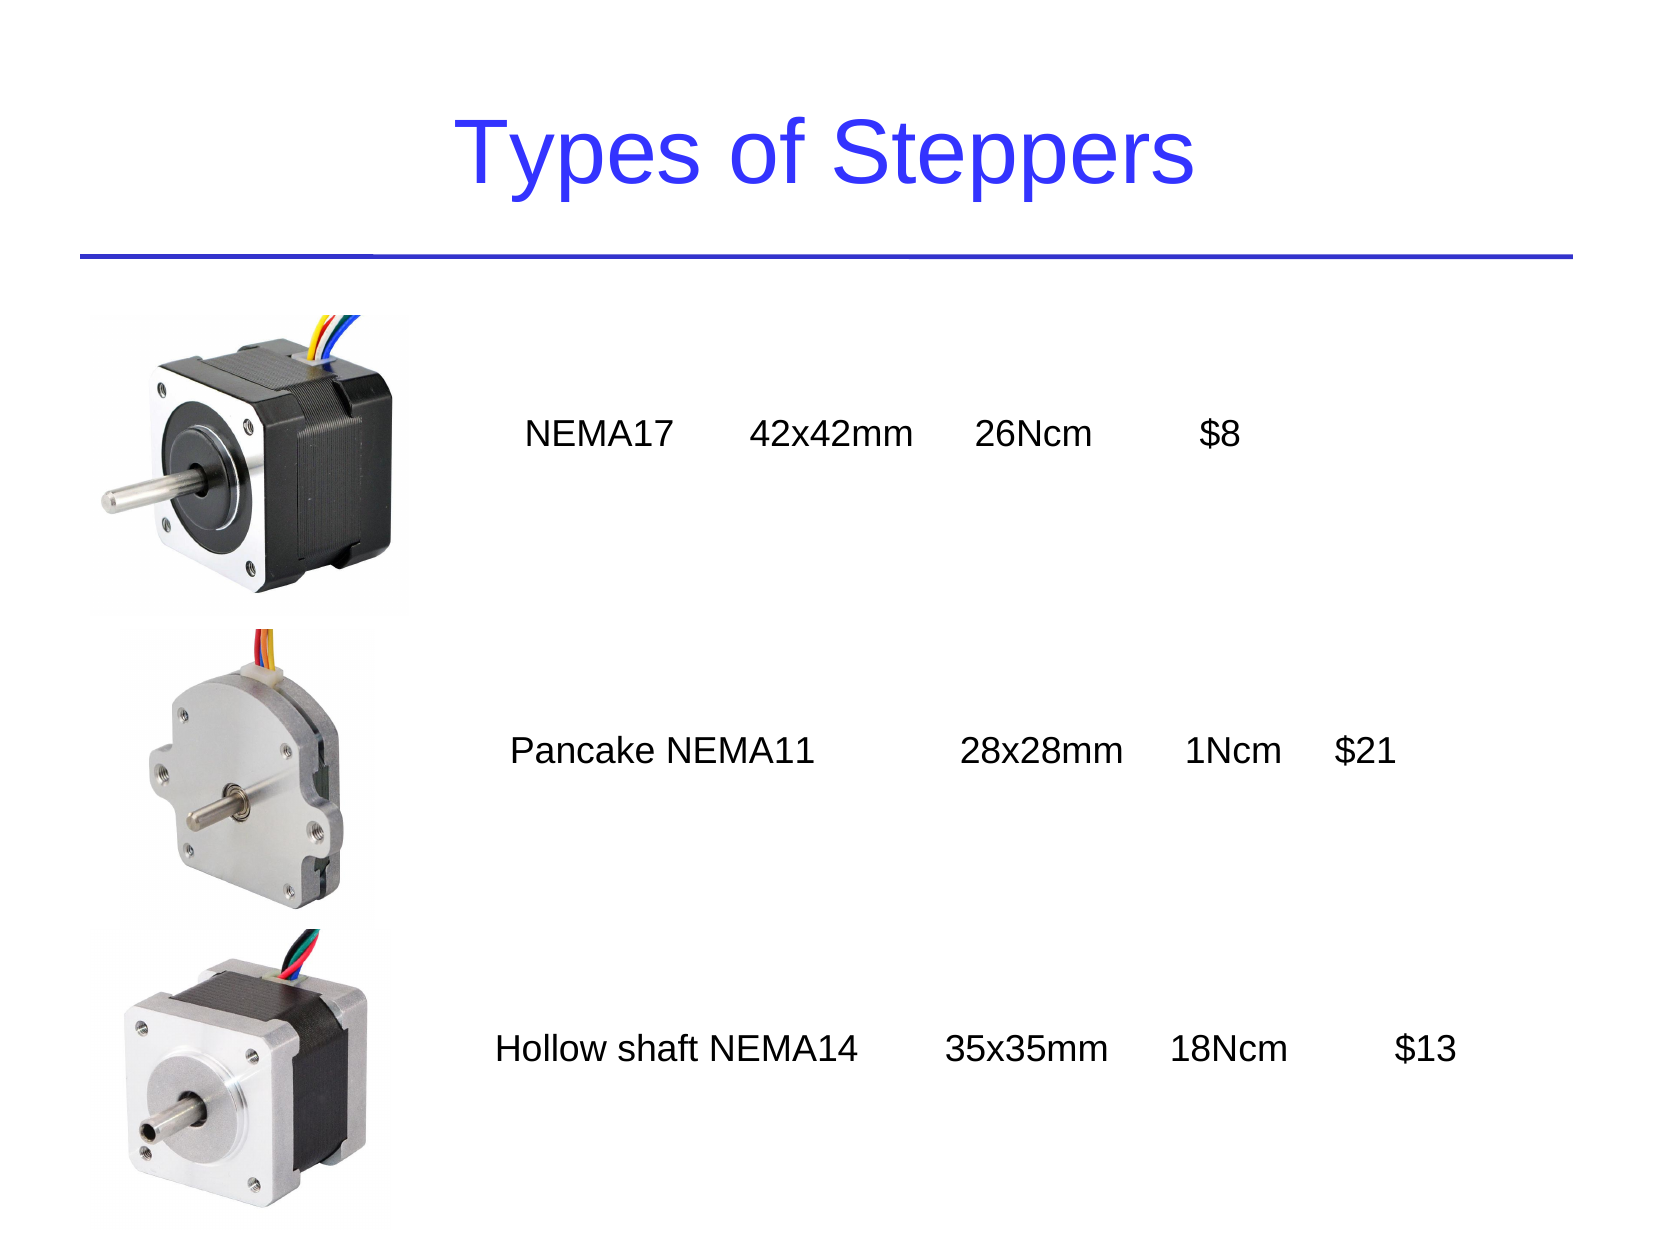

# Types of Steppers
NEMA17		42x42mm	26Ncm		$8
Pancake NEMA11		28x28mm	1Ncm	$21
Hollow shaft NEMA14		35x35mm	18Ncm		$13